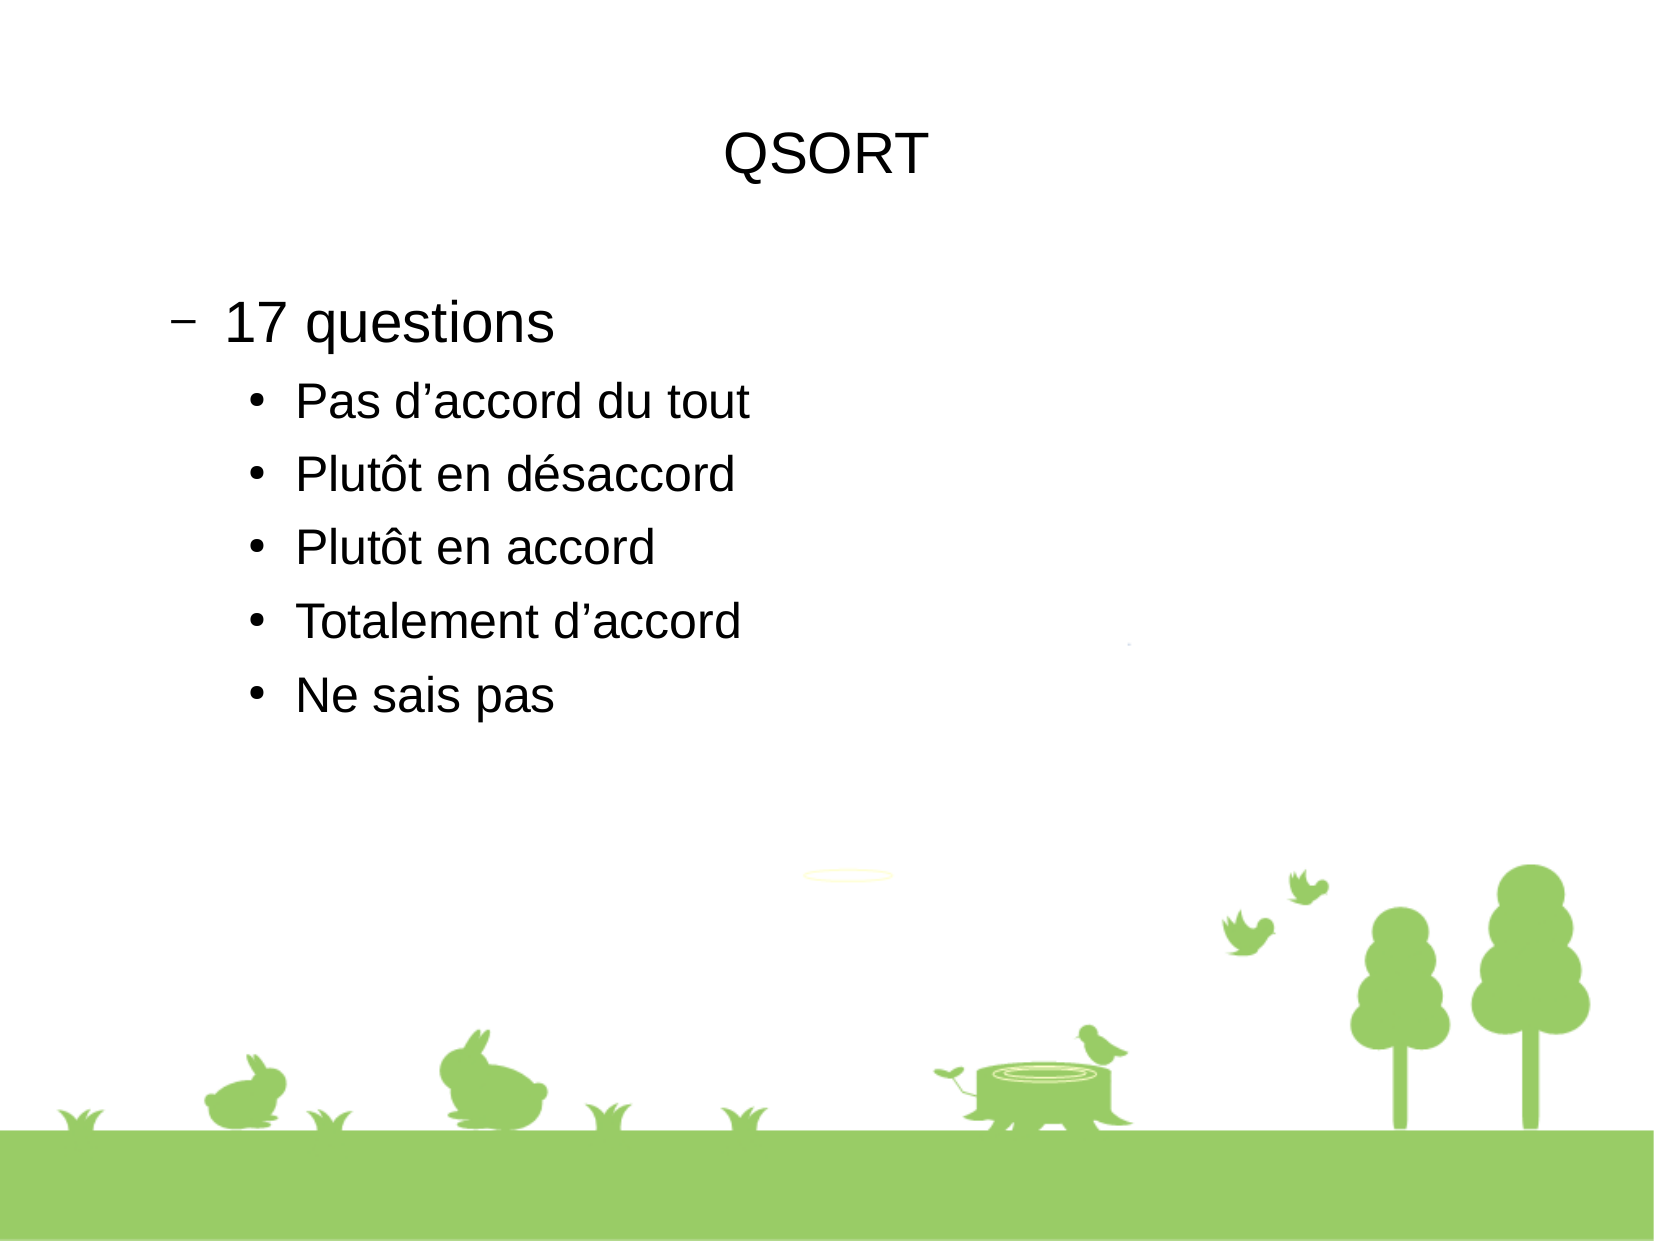

# QSORT
17 questions
Pas d’accord du tout
Plutôt en désaccord
Plutôt en accord
Totalement d’accord
Ne sais pas